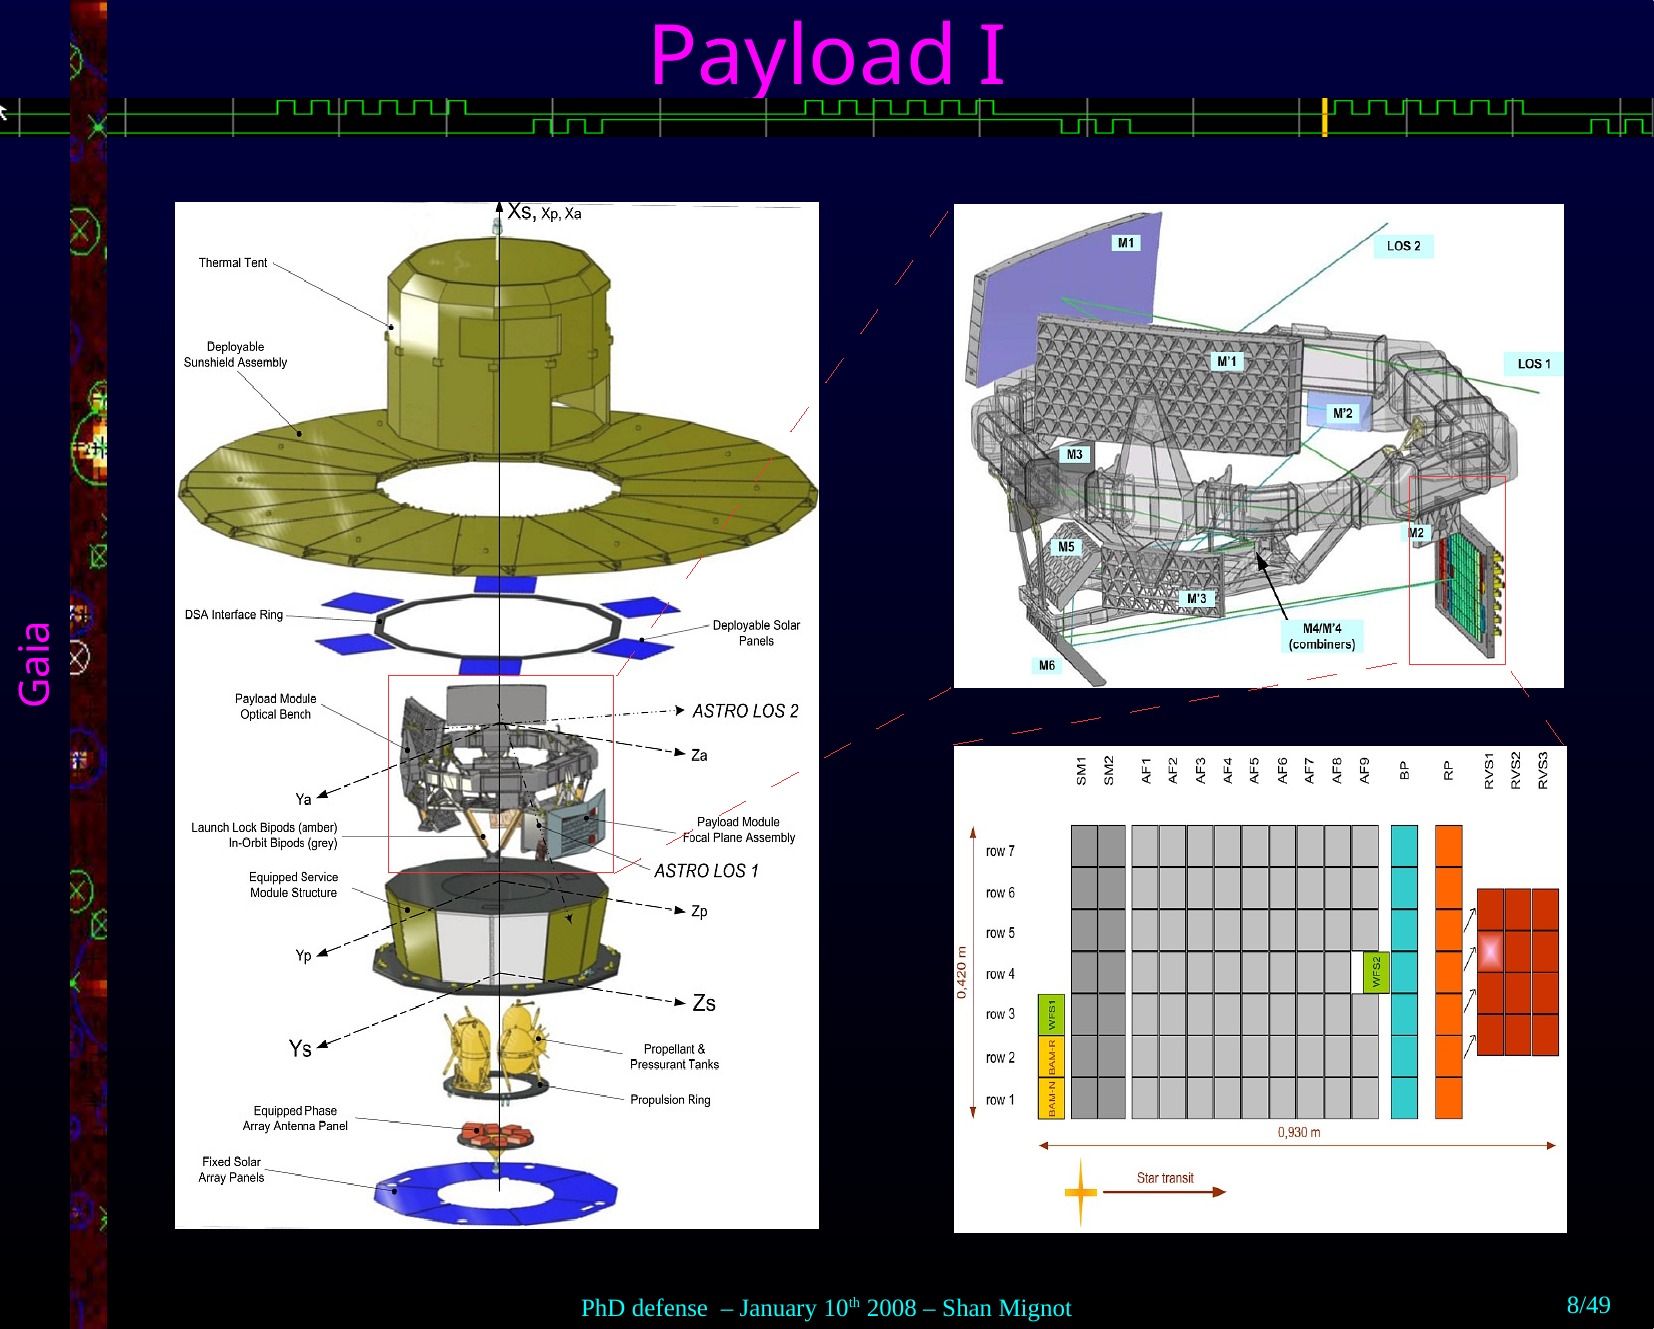

# Payload I
Gaia
PhD defense – January 10th 2008 – Shan Mignot